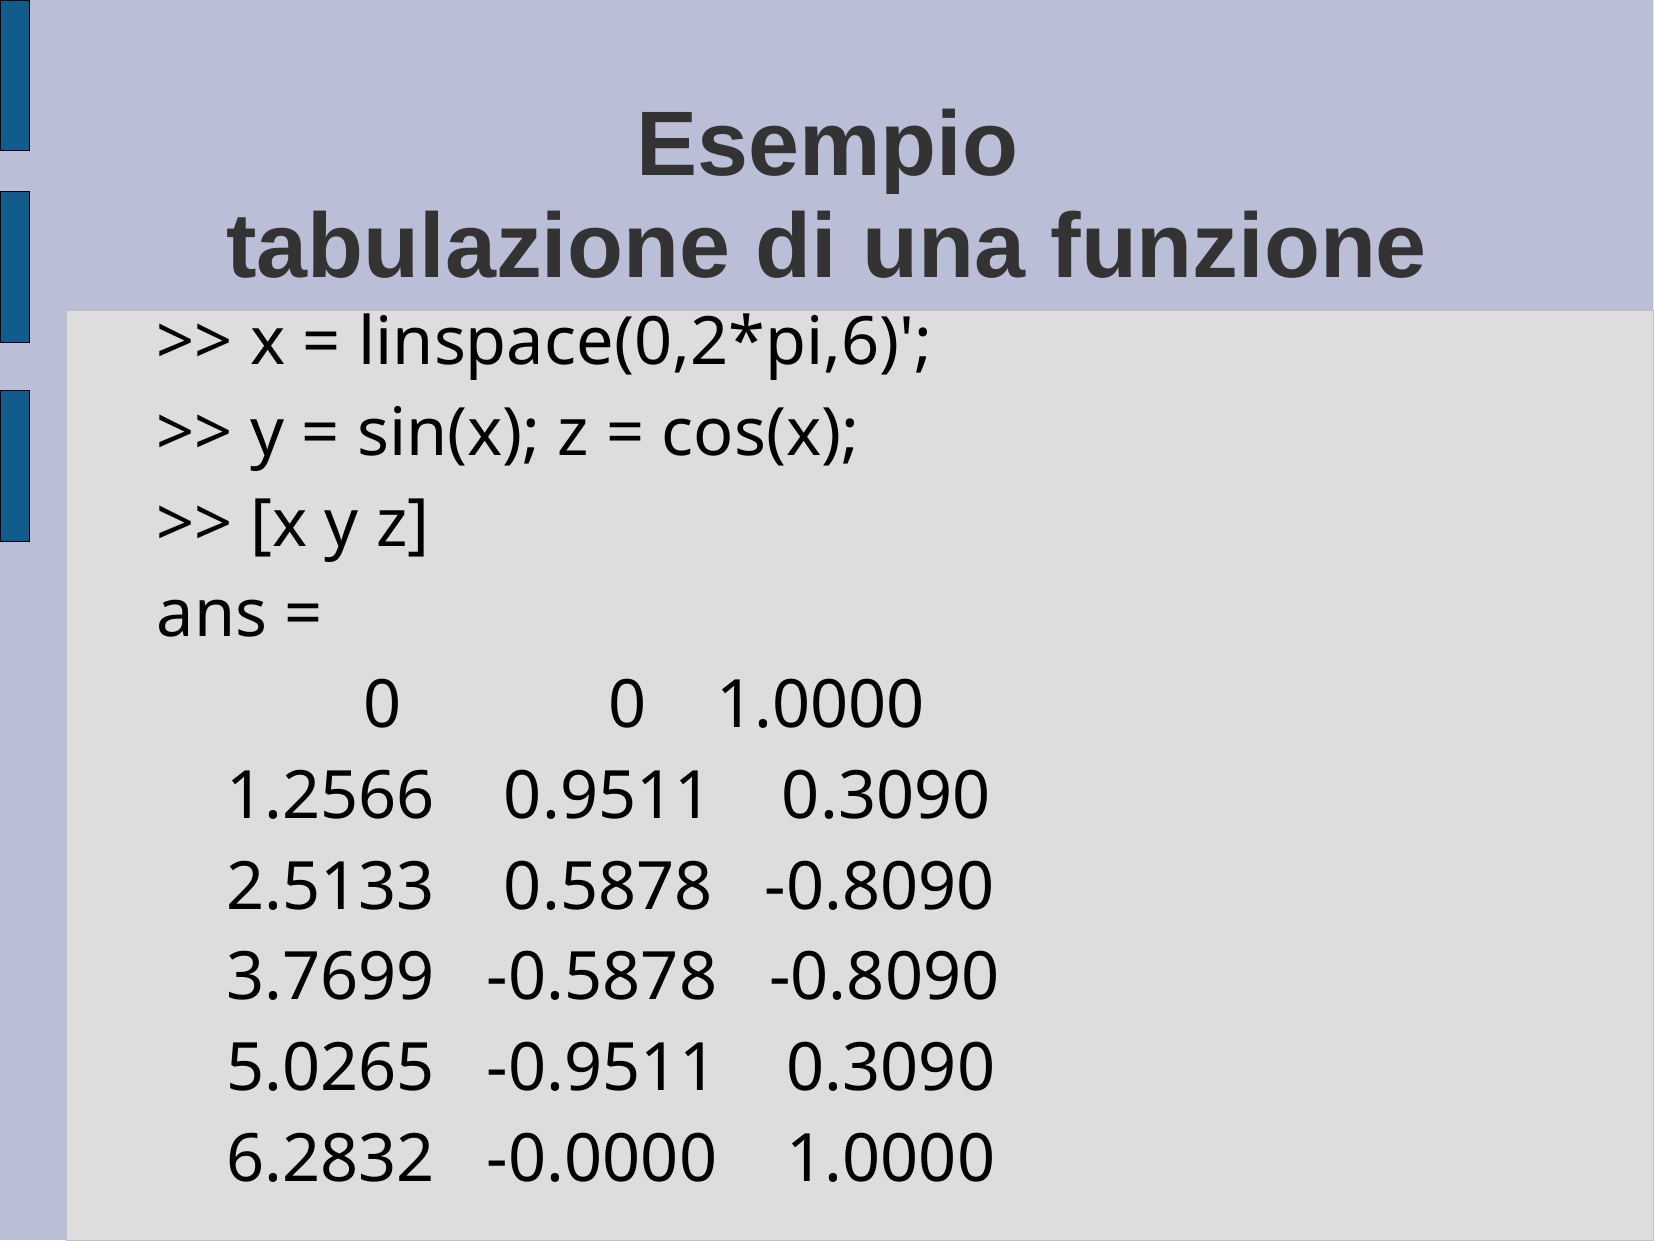

# Esempio tabulazione di una funzione
>> x = linspace(0,2*pi,6)';
>> y = sin(x); z = cos(x);
>> [x y z]
ans =
 0 0 1.0000
 1.2566 0.9511 0.3090
 2.5133 0.5878 -0.8090
 3.7699 -0.5878 -0.8090
 5.0265 -0.9511 0.3090
 6.2832 -0.0000 1.0000